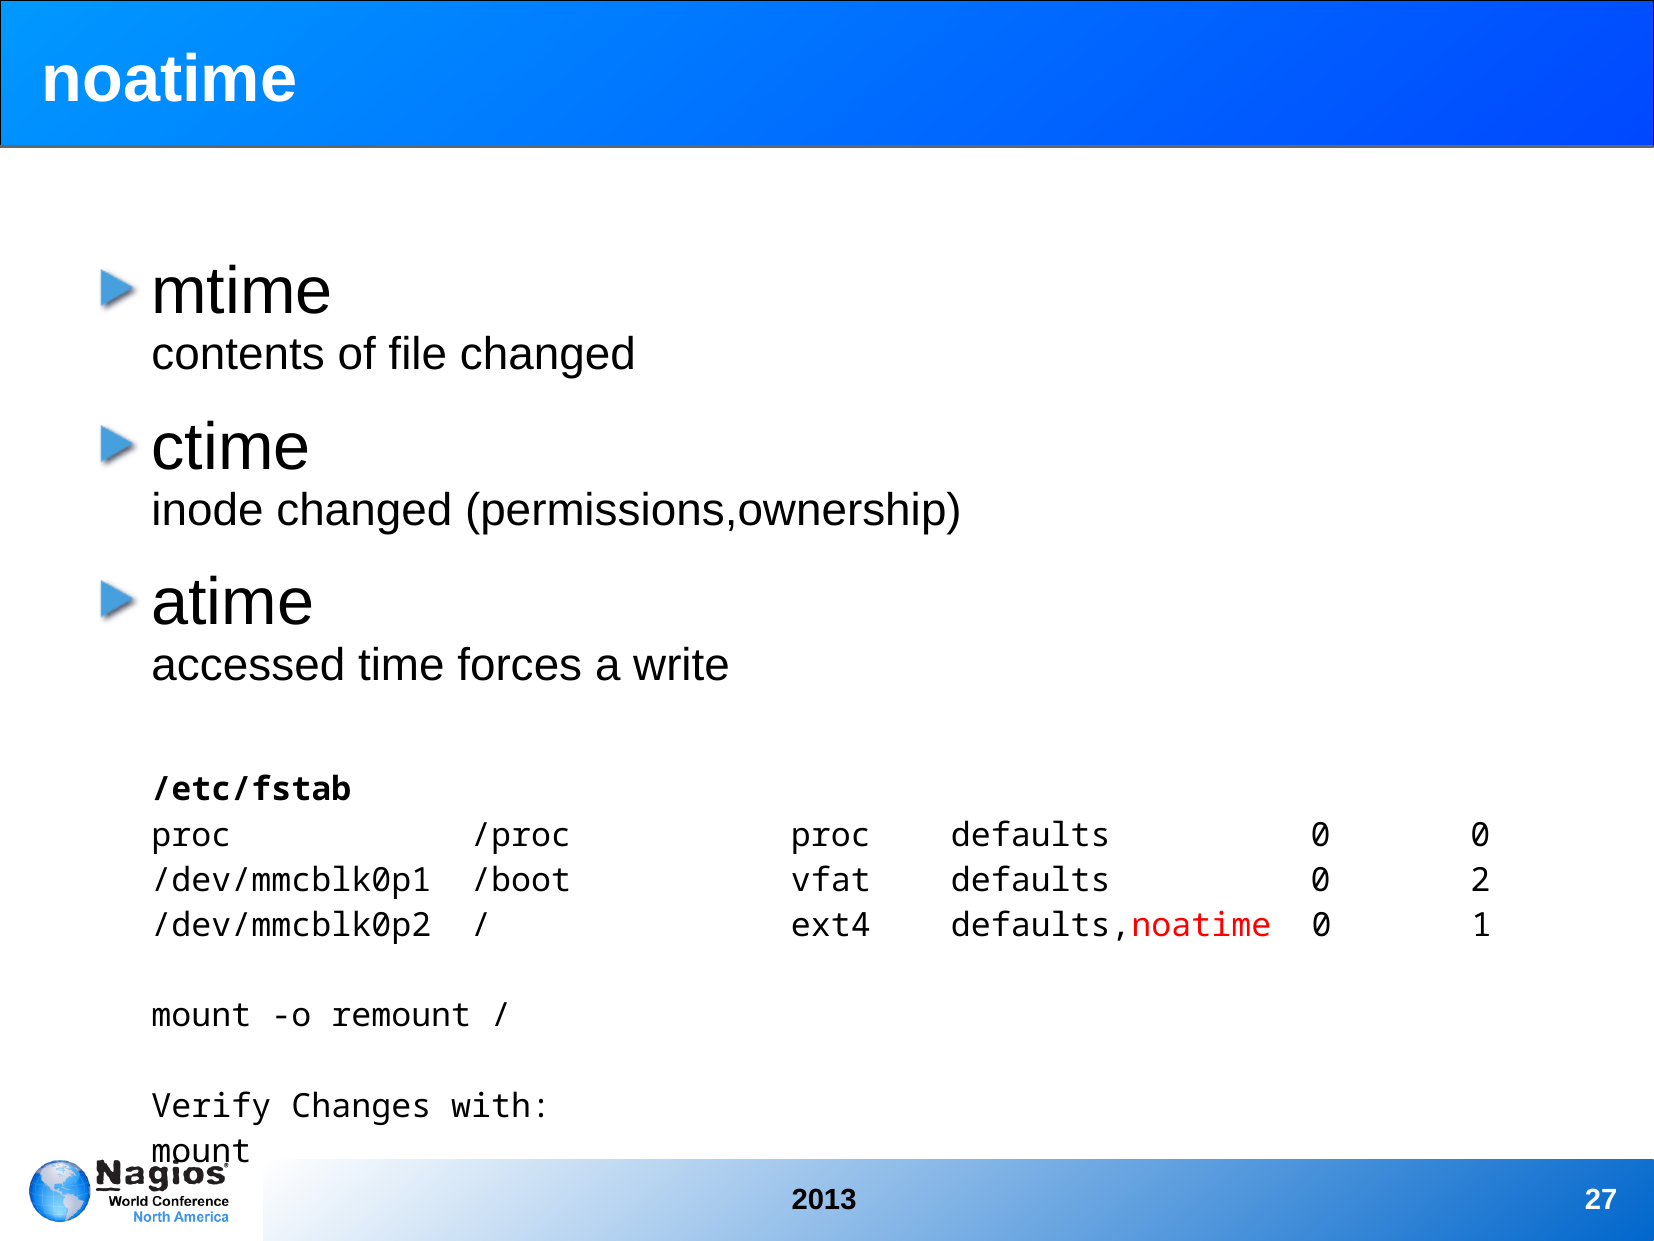

# noatime
mtime
contents of file changed
ctime
inode changed (permissions,ownership)
atime
accessed time forces a write
/etc/fstab
proc /proc proc defaults 0 0
/dev/mmcblk0p1 /boot vfat defaults 0 2
/dev/mmcblk0p2 / ext4 defaults,noatime 0 1
mount -o remount /
Verify Changes with:
mount
2011
27